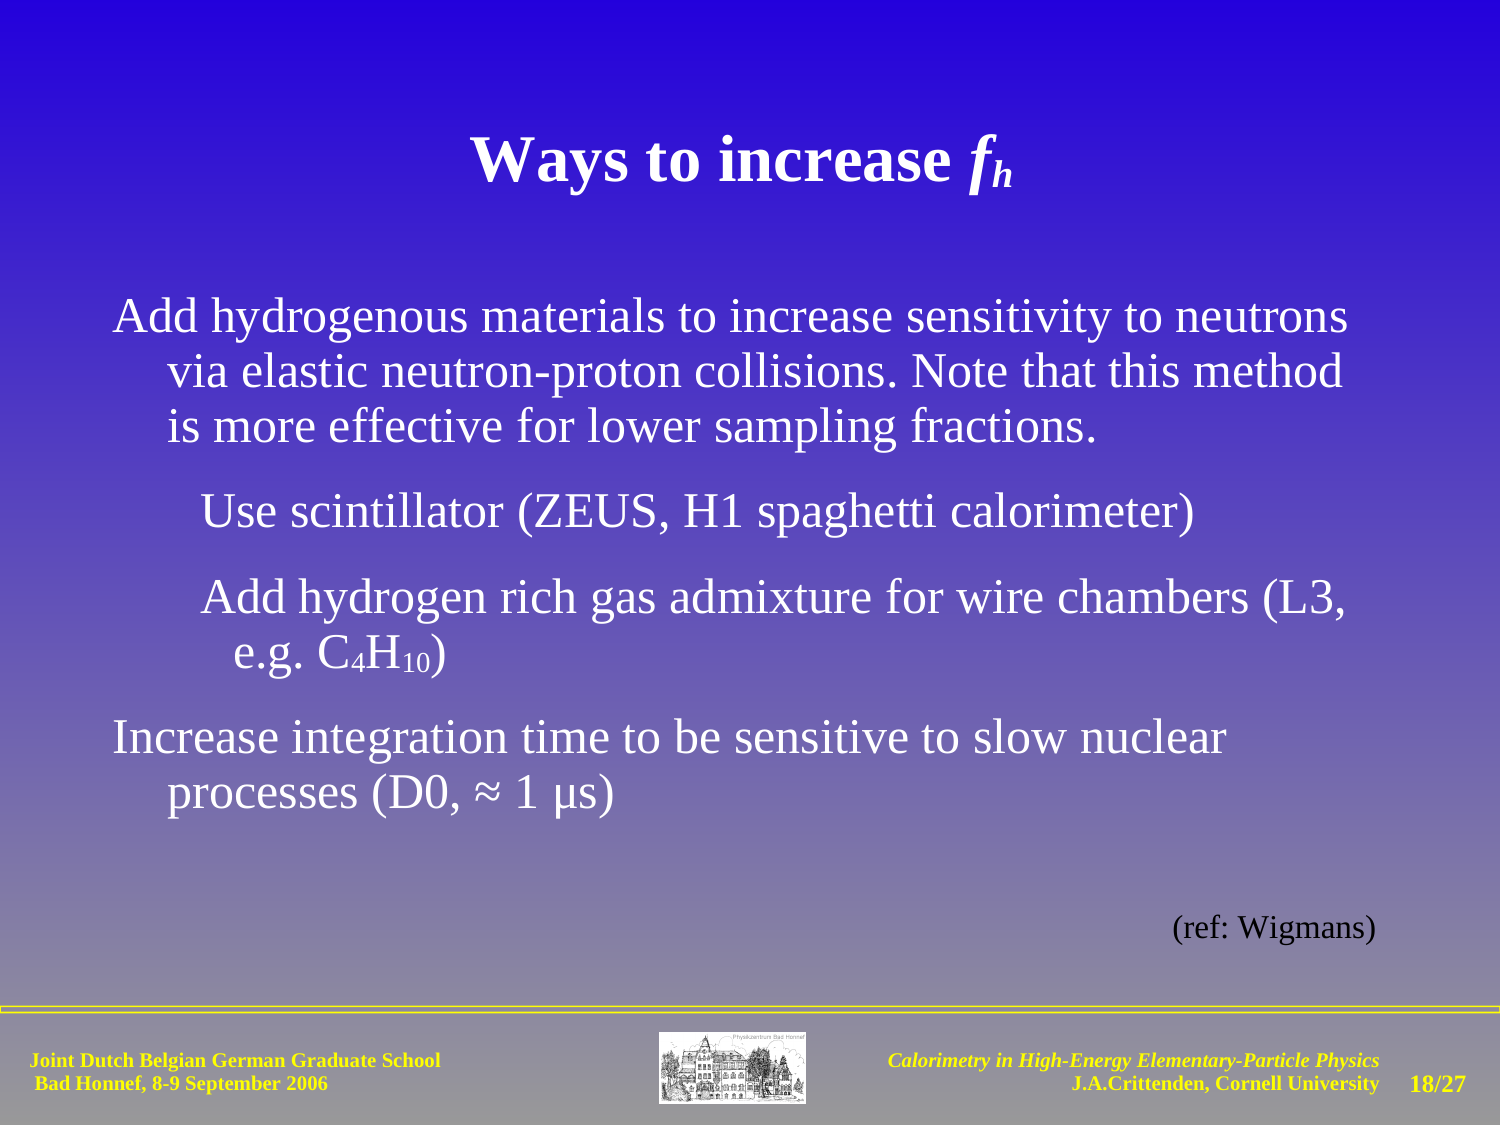

# Ways to increase fh
Add hydrogenous materials to increase sensitivity to neutrons via elastic neutron-proton collisions. Note that this method is more effective for lower sampling fractions.
 Use scintillator (ZEUS, H1 spaghetti calorimeter)
 Add hydrogen rich gas admixture for wire chambers (L3, e.g. C4H10)
Increase integration time to be sensitive to slow nuclear processes (D0, ≈ 1 μs)
(ref: Wigmans)